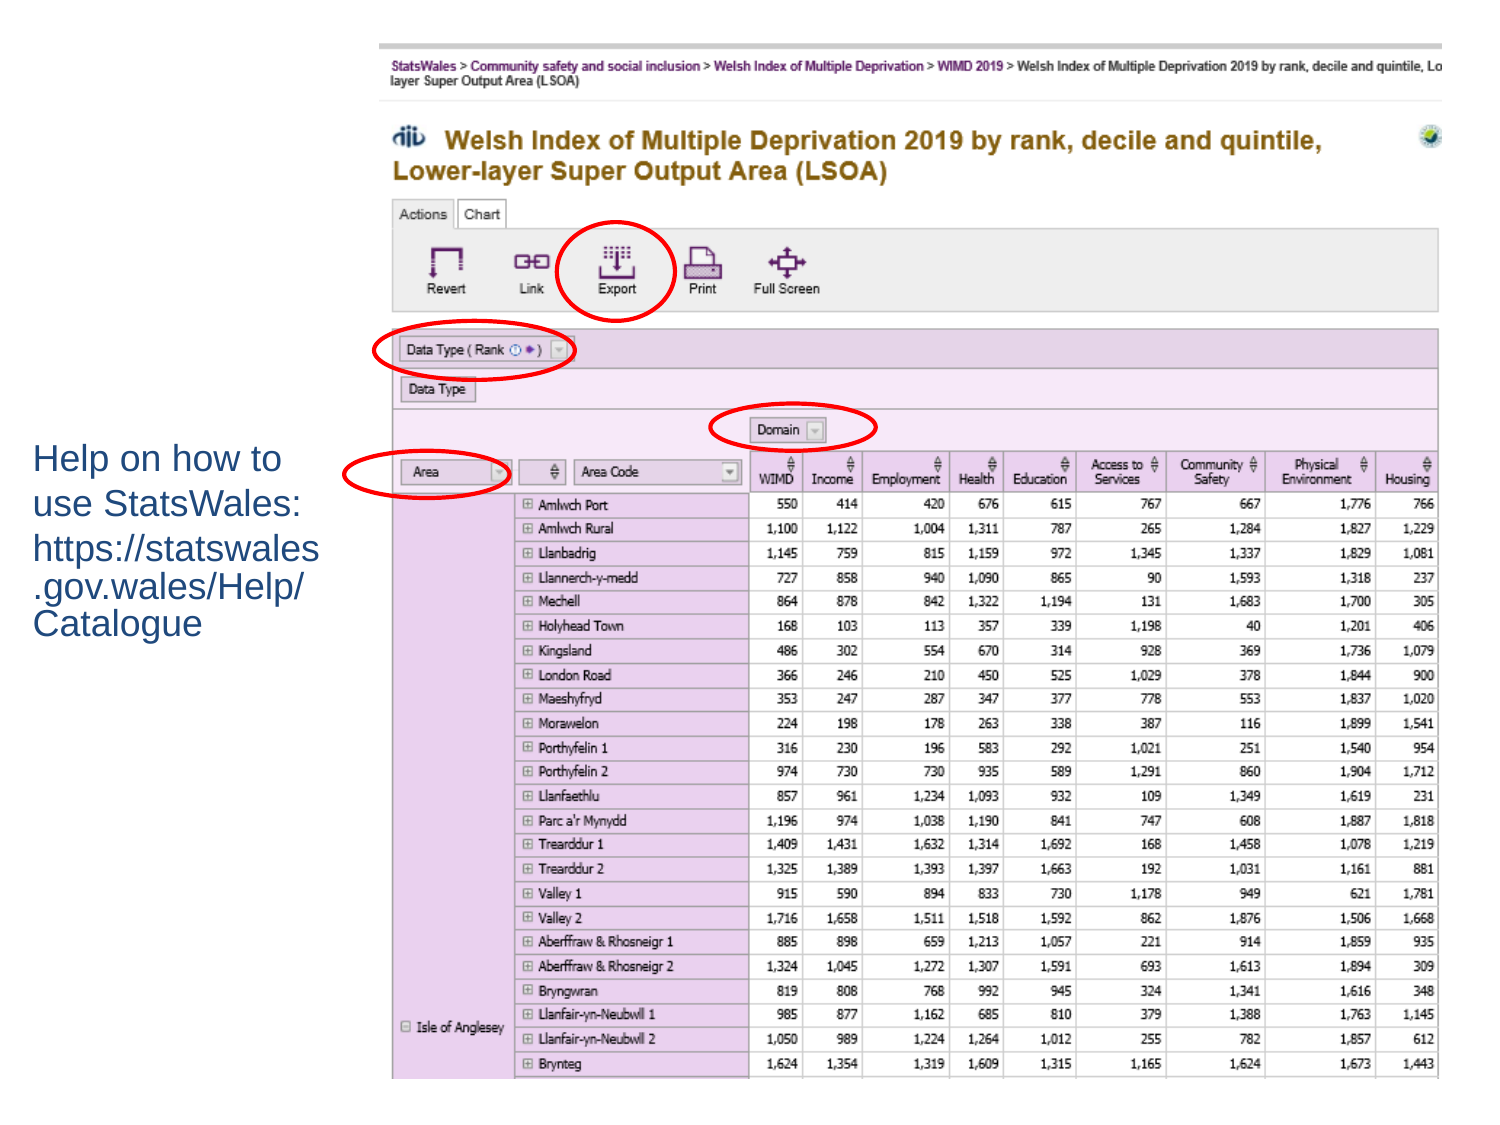

Help on how to use StatsWales: https://statswales.gov.wales/Help/Catalogue